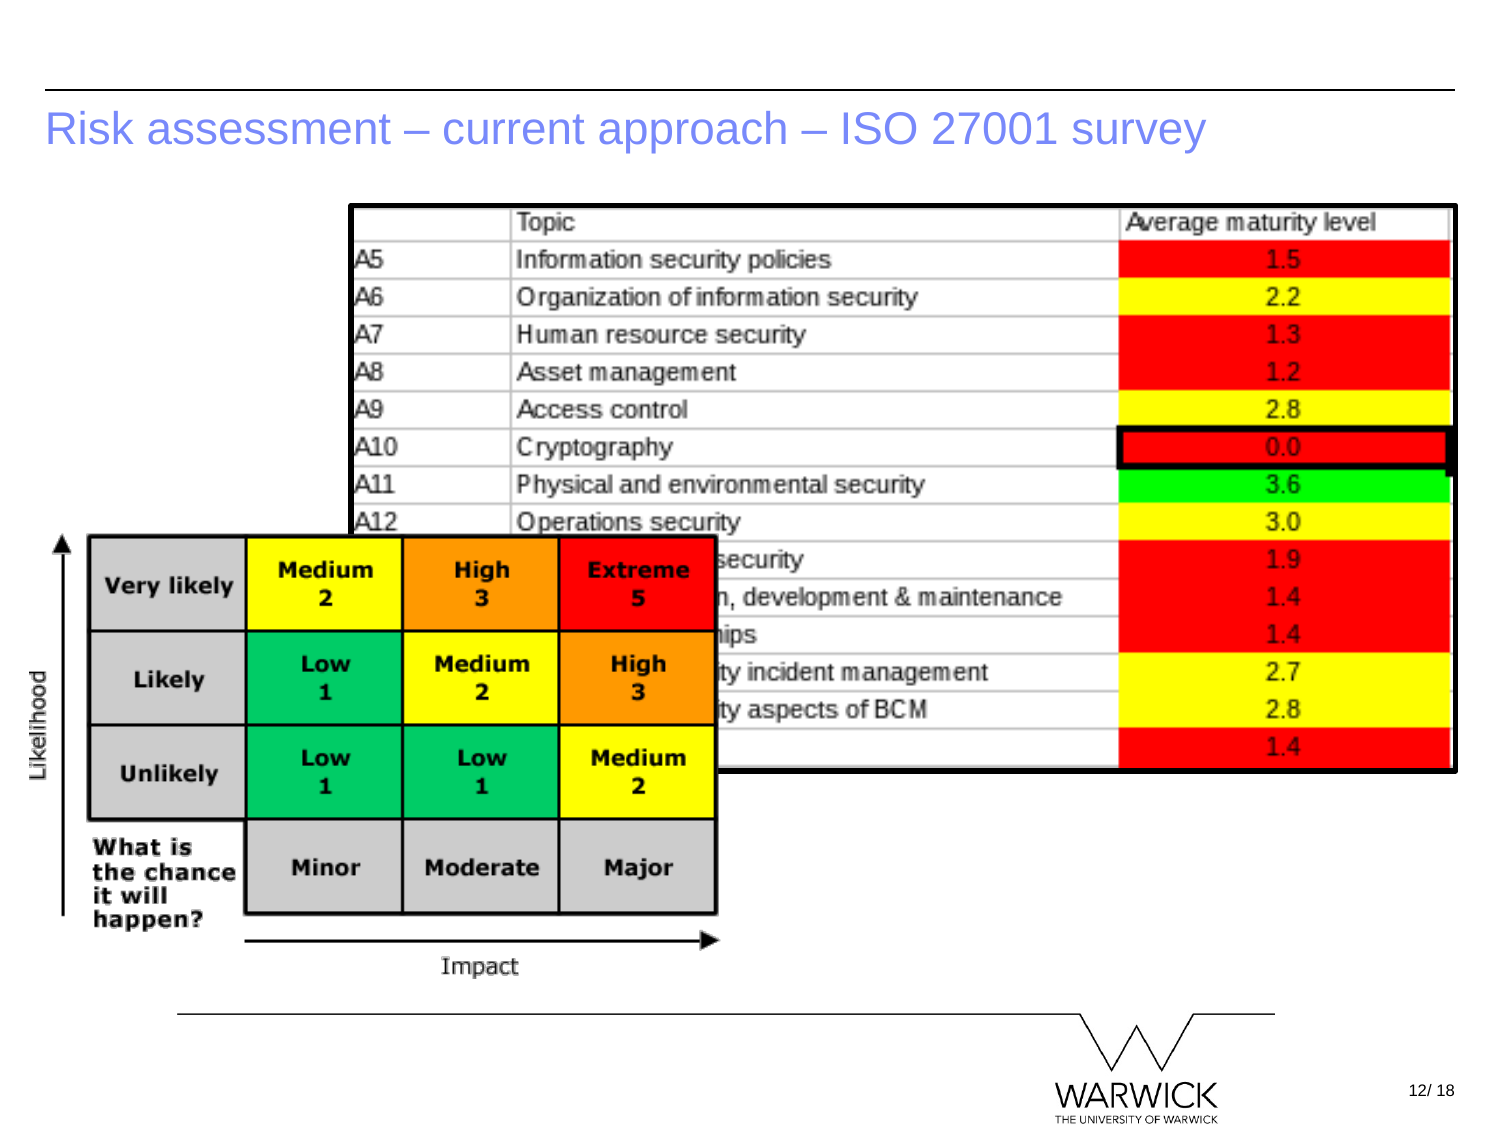

# Risk assessment – current approach – ISO 27001 survey